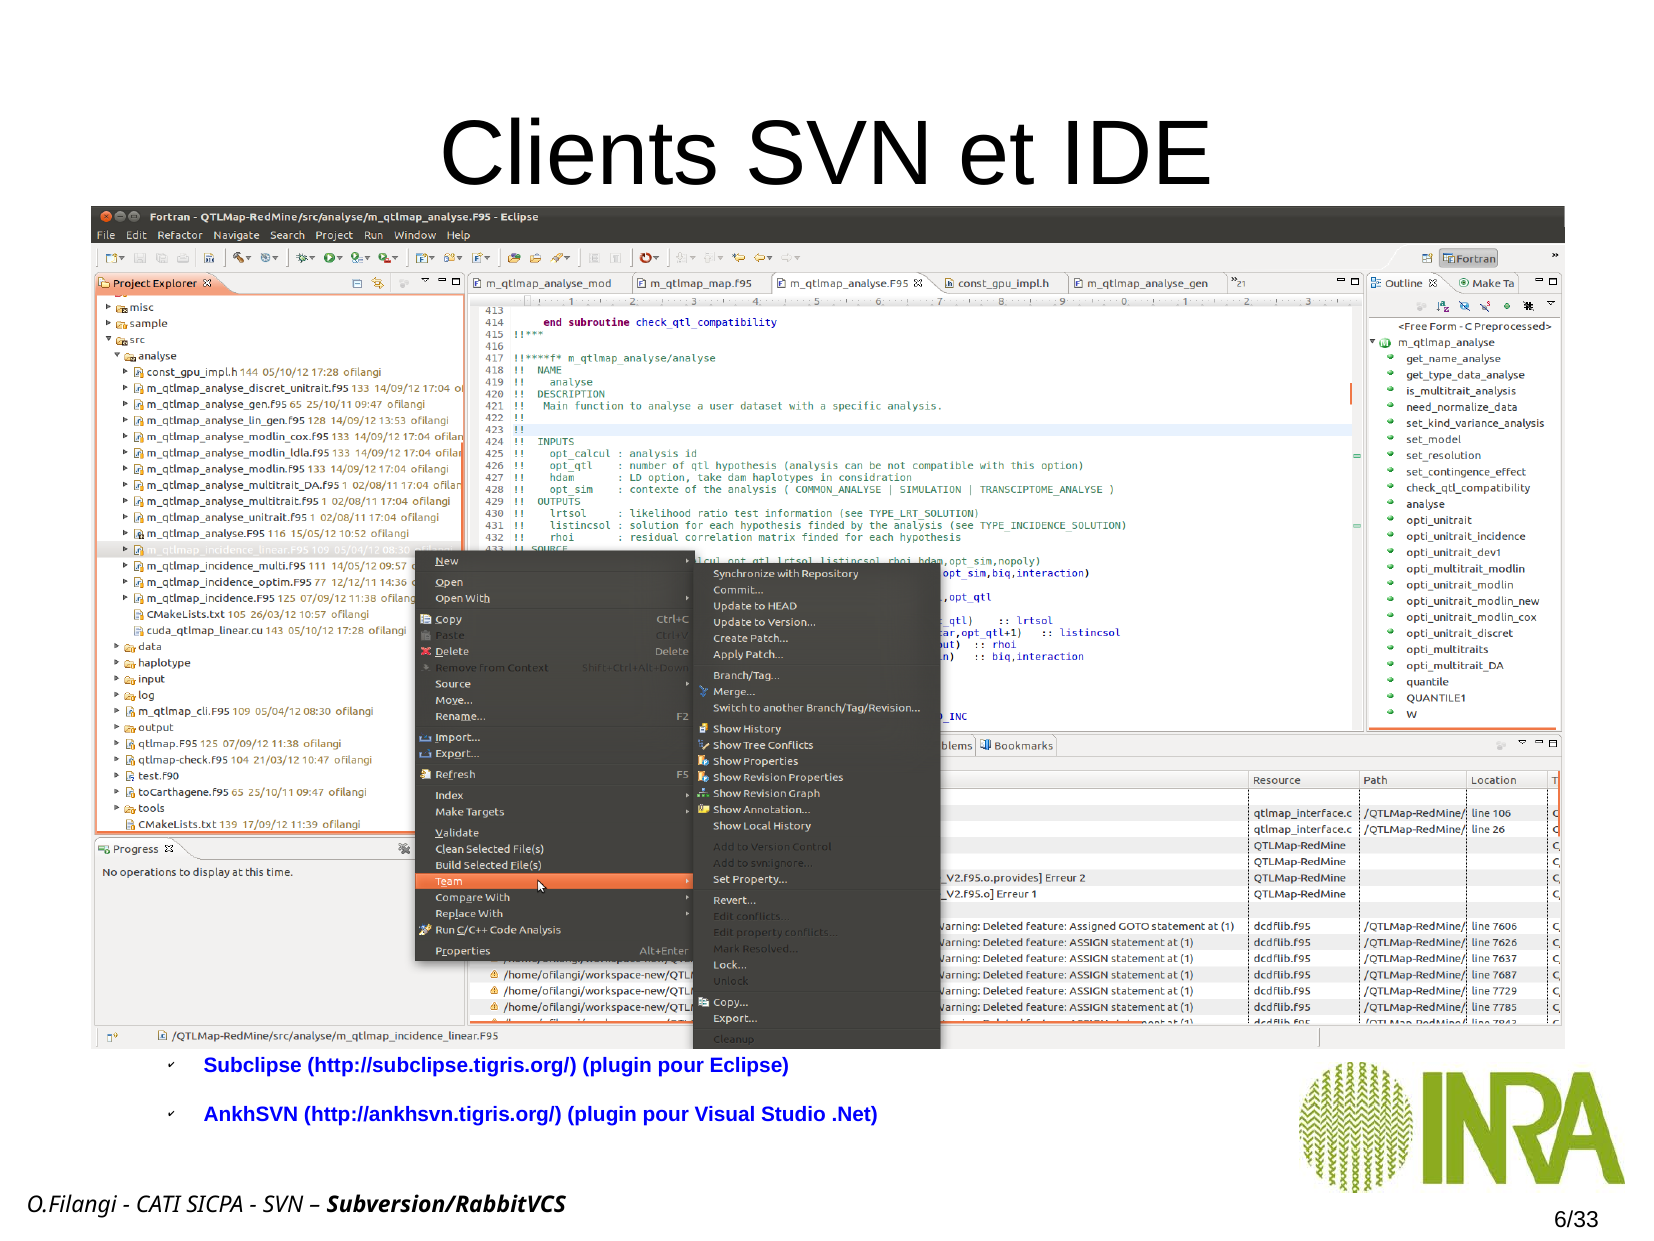

# Clients SVN et IDE
Subclipse (http://subclipse.tigris.org/) (plugin pour Eclipse)
AnkhSVN (http://ankhsvn.tigris.org/) (plugin pour Visual Studio .Net)
 O.Filangi - CATI SICPA - SVN – Subversion/RabbitVCS